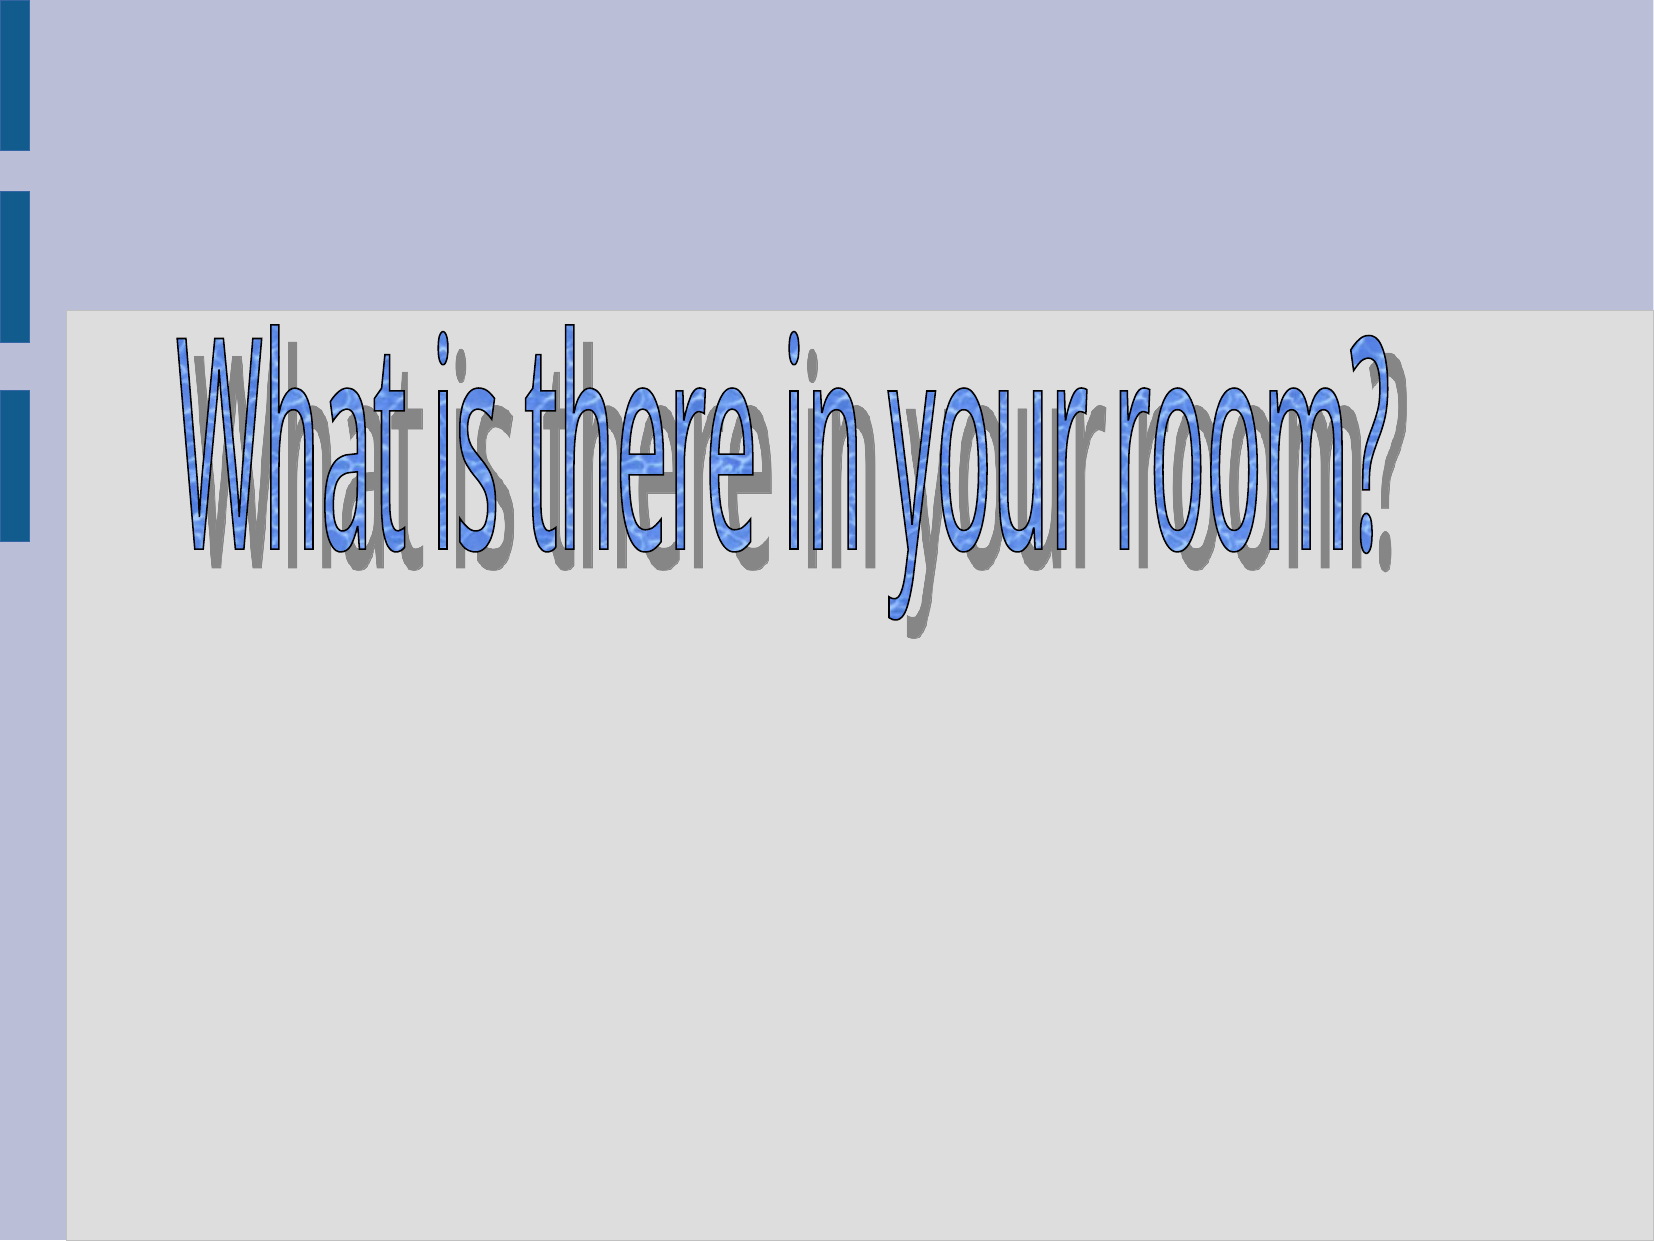

#
What is there in your room?